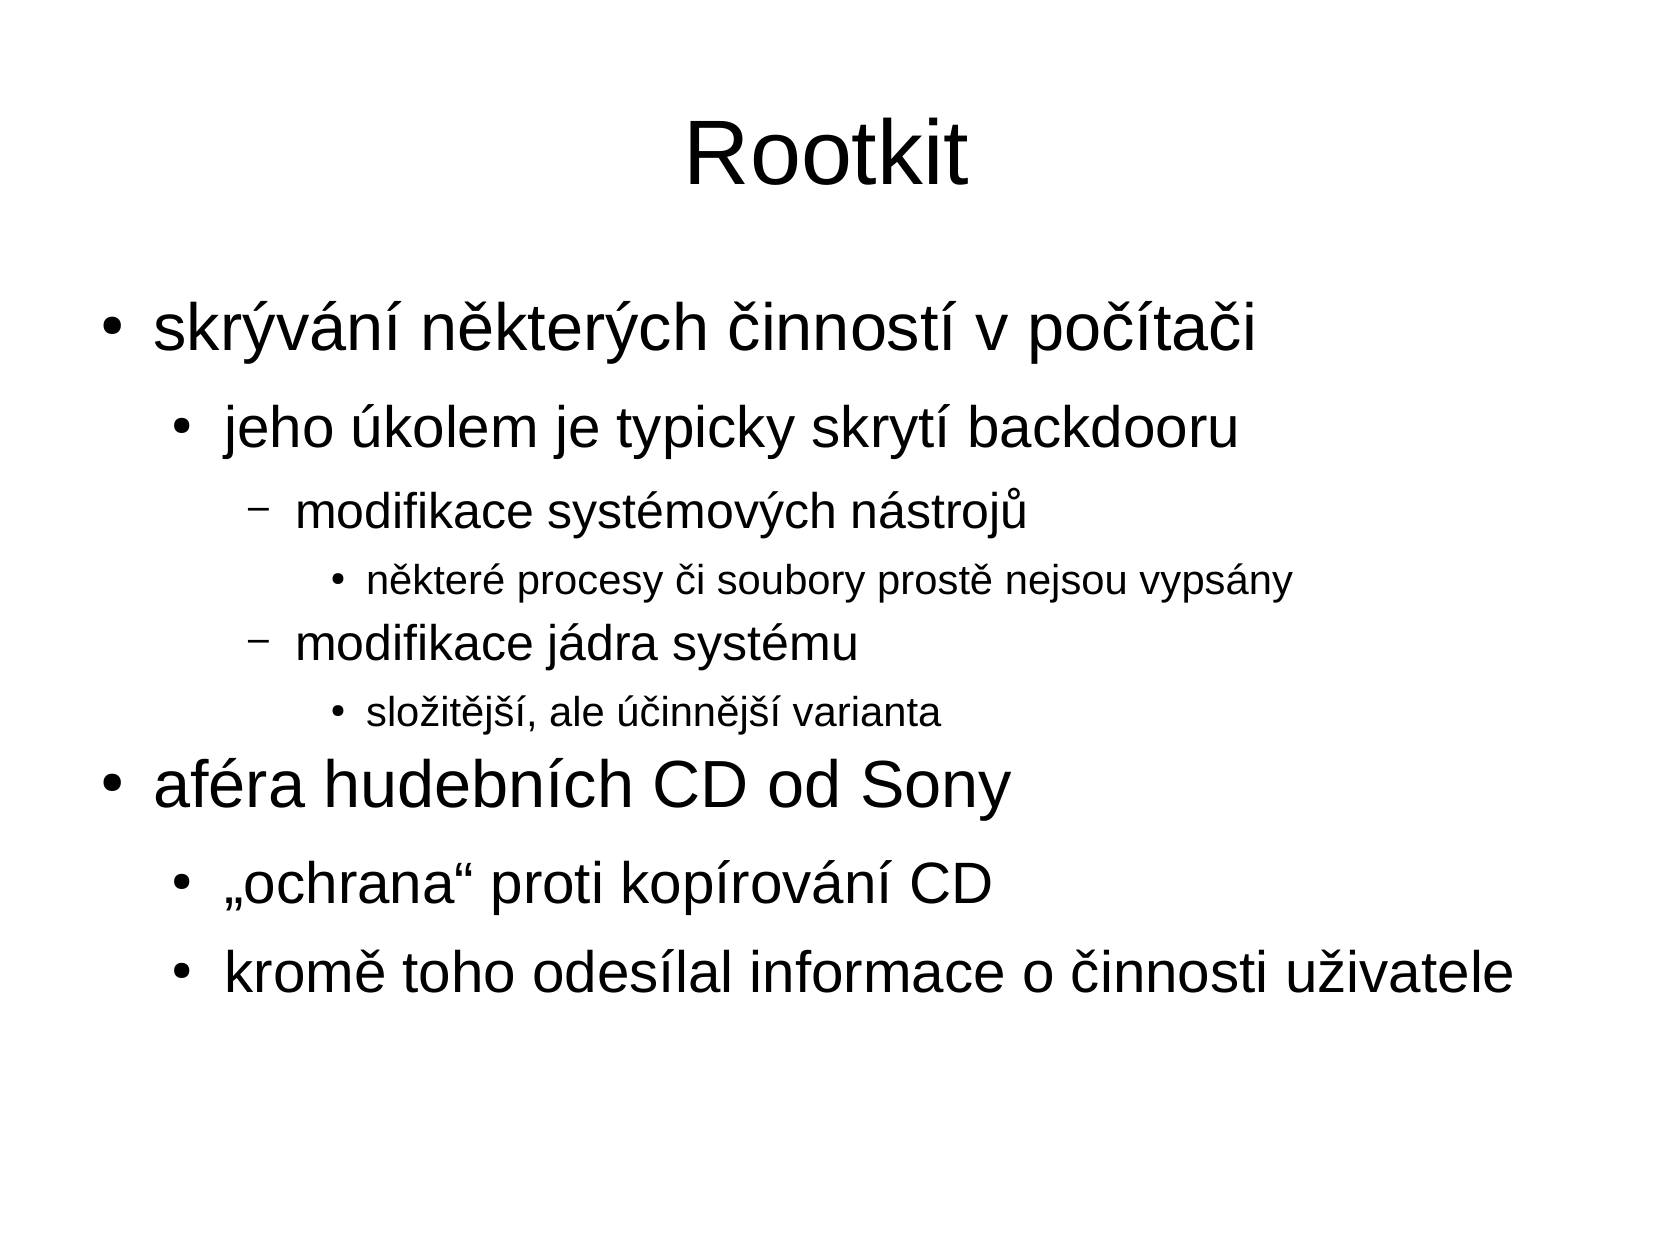

# Rootkit
skrývání některých činností v počítači
jeho úkolem je typicky skrytí backdooru
modifikace systémových nástrojů
některé procesy či soubory prostě nejsou vypsány
modifikace jádra systému
složitější, ale účinnější varianta
aféra hudebních CD od Sony
„ochrana“ proti kopírování CD
kromě toho odesílal informace o činnosti uživatele